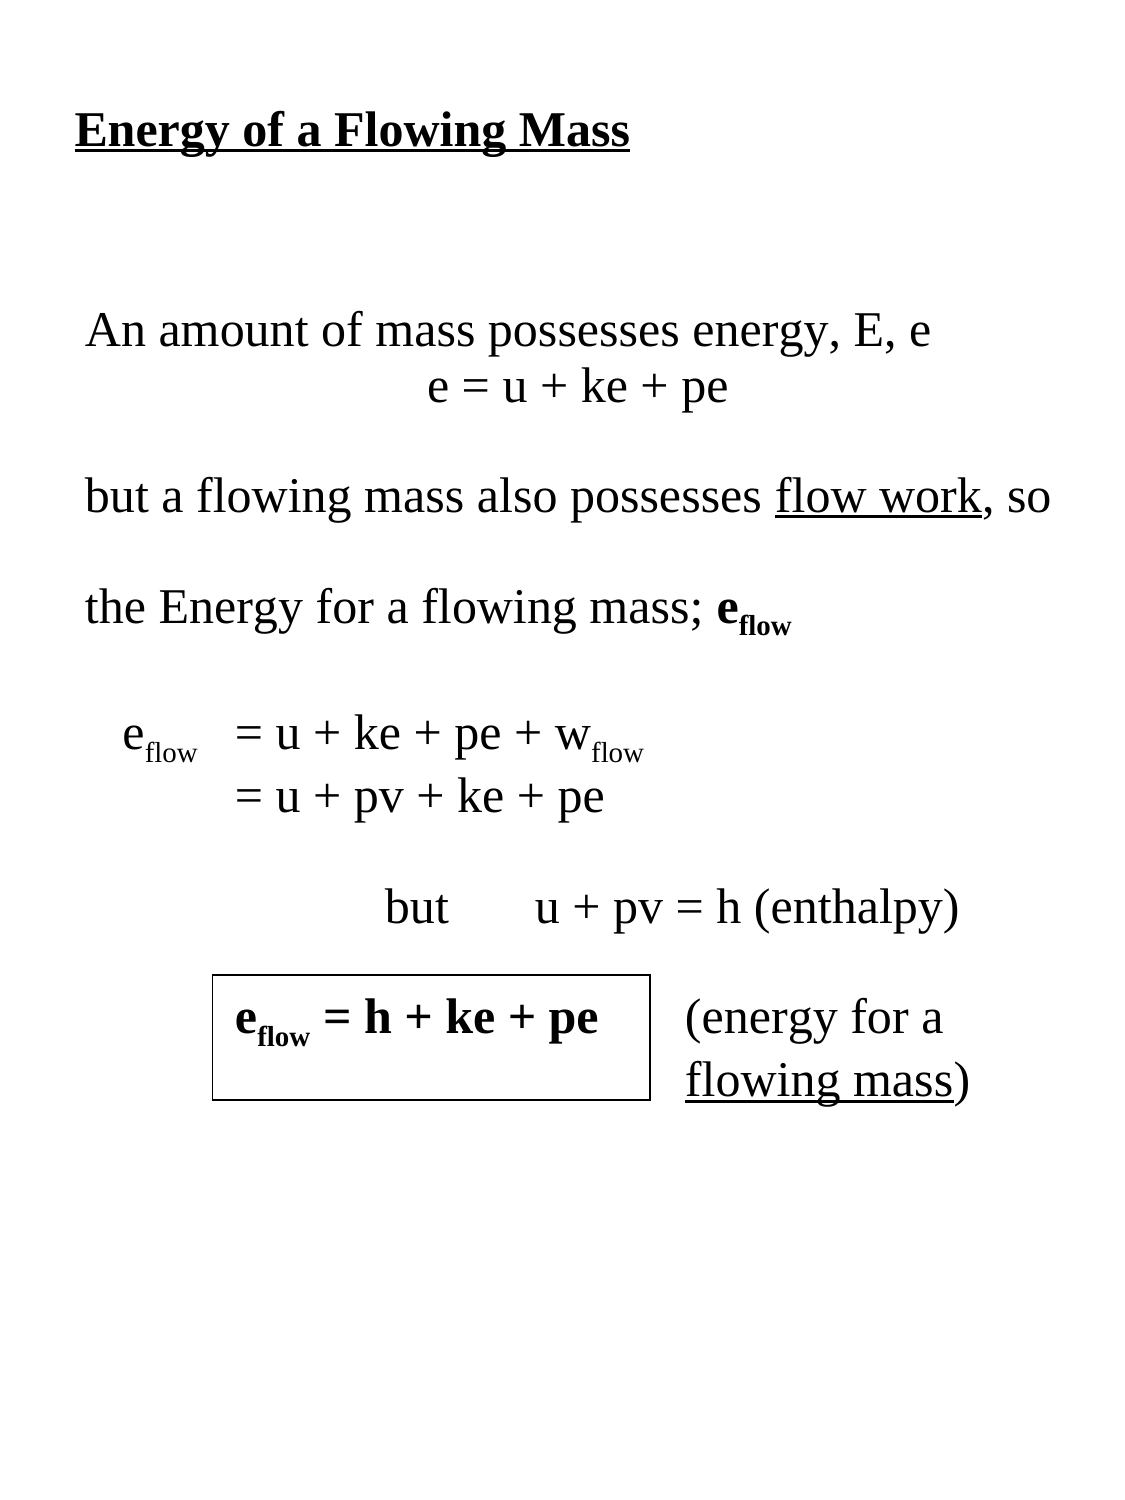

Energy of a Flowing Mass
An amount of mass possesses energy, E, e
e = u + ke + pe
but a flowing mass also possesses flow work, so
the Energy for a flowing mass; eflow
 eflow 	= u + ke + pe + wflow
	= u + pv + ke + pe
		but 	u + pv = h (enthalpy)
	eflow = h + ke + pe	(energy for a 					flowing mass)